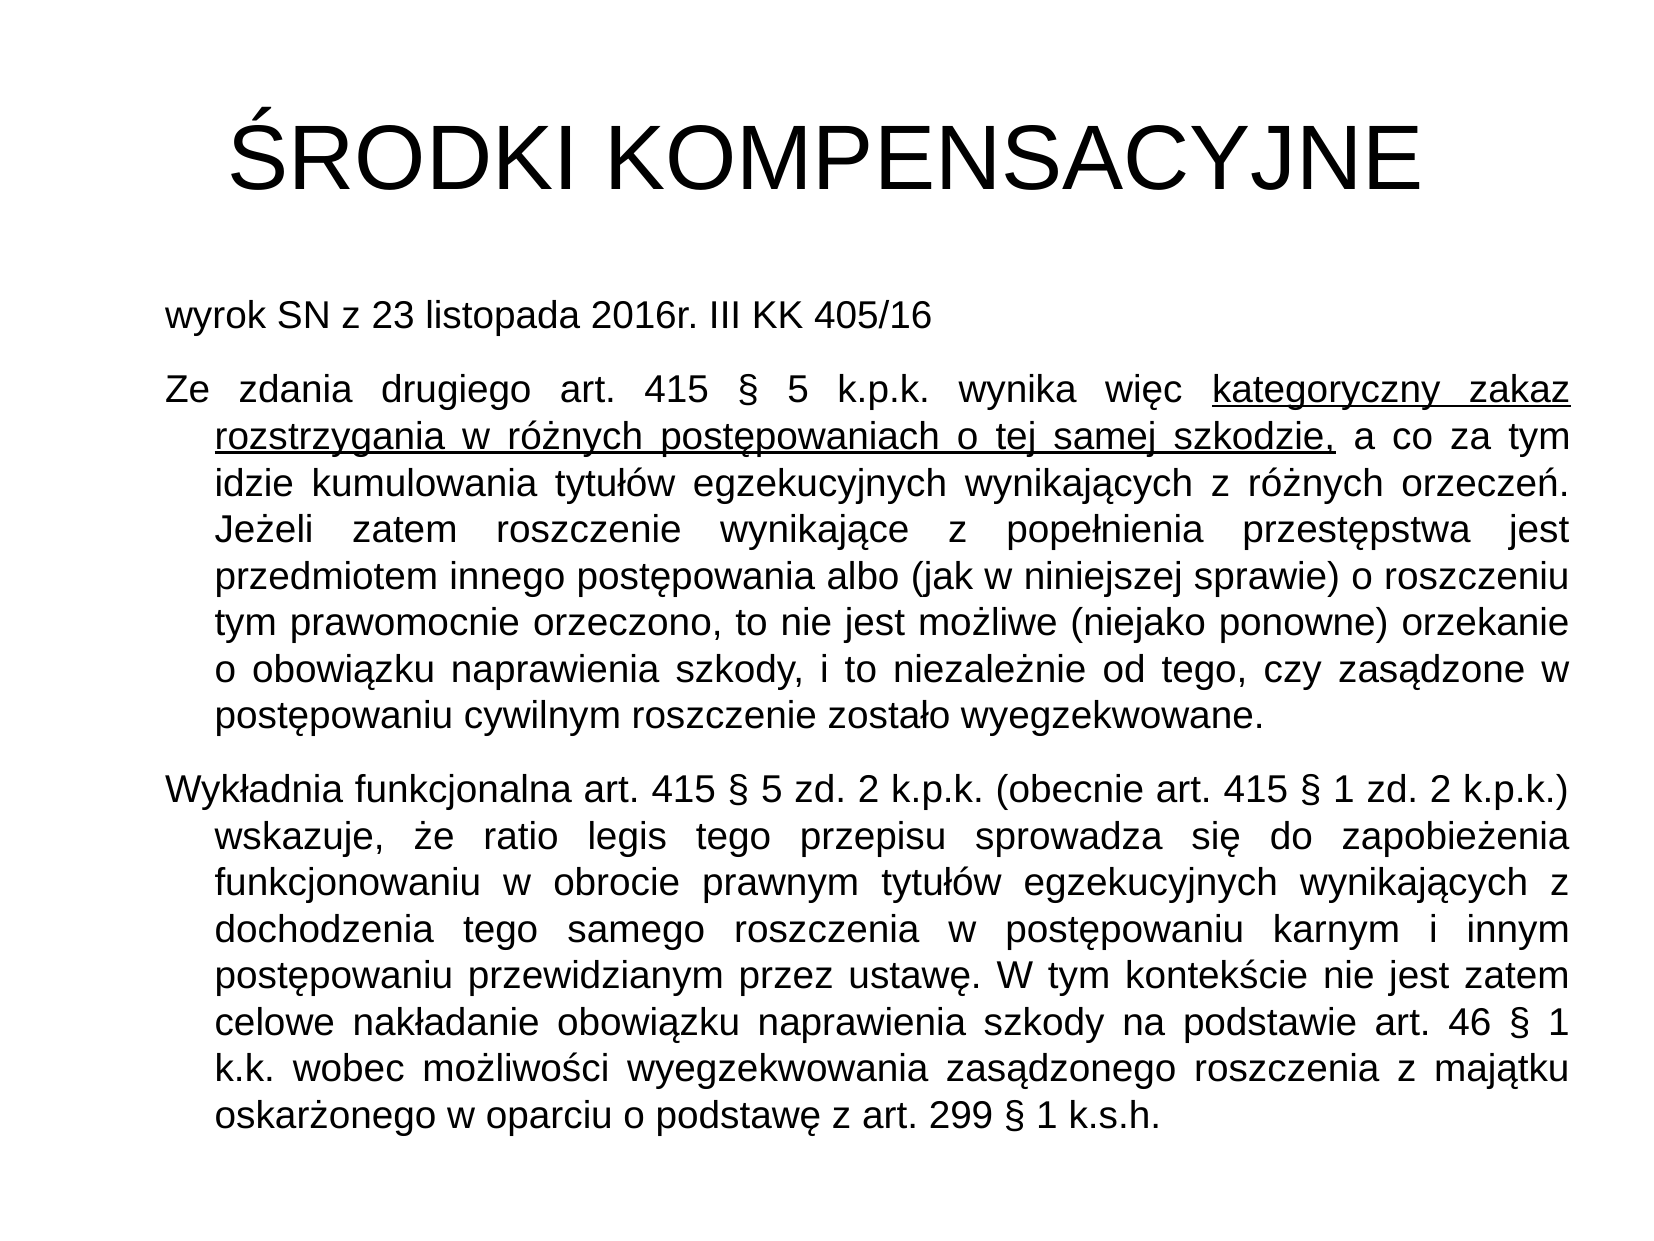

# ŚRODKI KOMPENSACYJNE
wyrok SN z 23 listopada 2016r. III KK 405/16
Ze zdania drugiego art. 415 § 5 k.p.k. wynika więc kategoryczny zakaz rozstrzygania w różnych postępowaniach o tej samej szkodzie, a co za tym idzie kumulowania tytułów egzekucyjnych wynikających z różnych orzeczeń. Jeżeli zatem roszczenie wynikające z popełnienia przestępstwa jest przedmiotem innego postępowania albo (jak w niniejszej sprawie) o roszczeniu tym prawomocnie orzeczono, to nie jest możliwe (niejako ponowne) orzekanie o obowiązku naprawienia szkody, i to niezależnie od tego, czy zasądzone w postępowaniu cywilnym roszczenie zostało wyegzekwowane.
Wykładnia funkcjonalna art. 415 § 5 zd. 2 k.p.k. (obecnie art. 415 § 1 zd. 2 k.p.k.) wskazuje, że ratio legis tego przepisu sprowadza się do zapobieżenia funkcjonowaniu w obrocie prawnym tytułów egzekucyjnych wynikających z dochodzenia tego samego roszczenia w postępowaniu karnym i innym postępowaniu przewidzianym przez ustawę. W tym kontekście nie jest zatem celowe nakładanie obowiązku naprawienia szkody na podstawie art. 46 § 1 k.k. wobec możliwości wyegzekwowania zasądzonego roszczenia z majątku oskarżonego w oparciu o podstawę z art. 299 § 1 k.s.h.